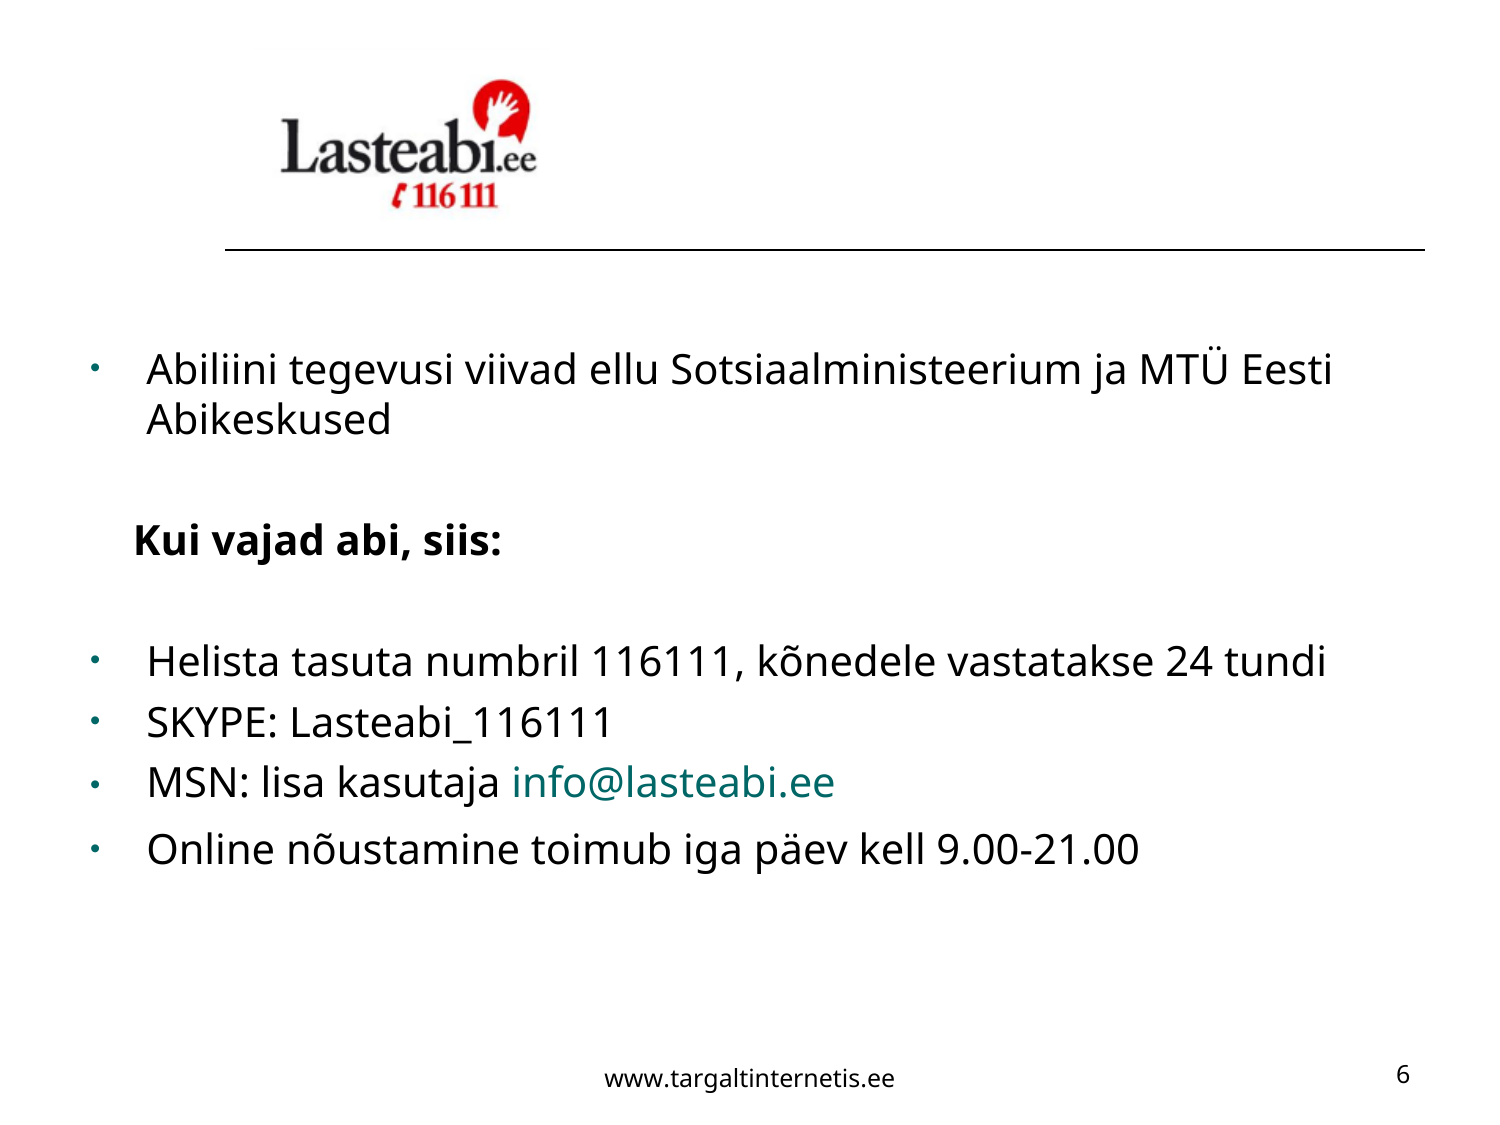

# Las
Abiliini tegevusi viivad ellu Sotsiaalministeerium ja MTÜ Eesti Abikeskused
 Kui vajad abi, siis:
Helista tasuta numbril 116111, kõnedele vastatakse 24 tundi
SKYPE: Lasteabi_116111
MSN: lisa kasutaja info@lasteabi.ee
Online nõustamine toimub iga päev kell 9.00-21.00
www.targaltinternetis.ee